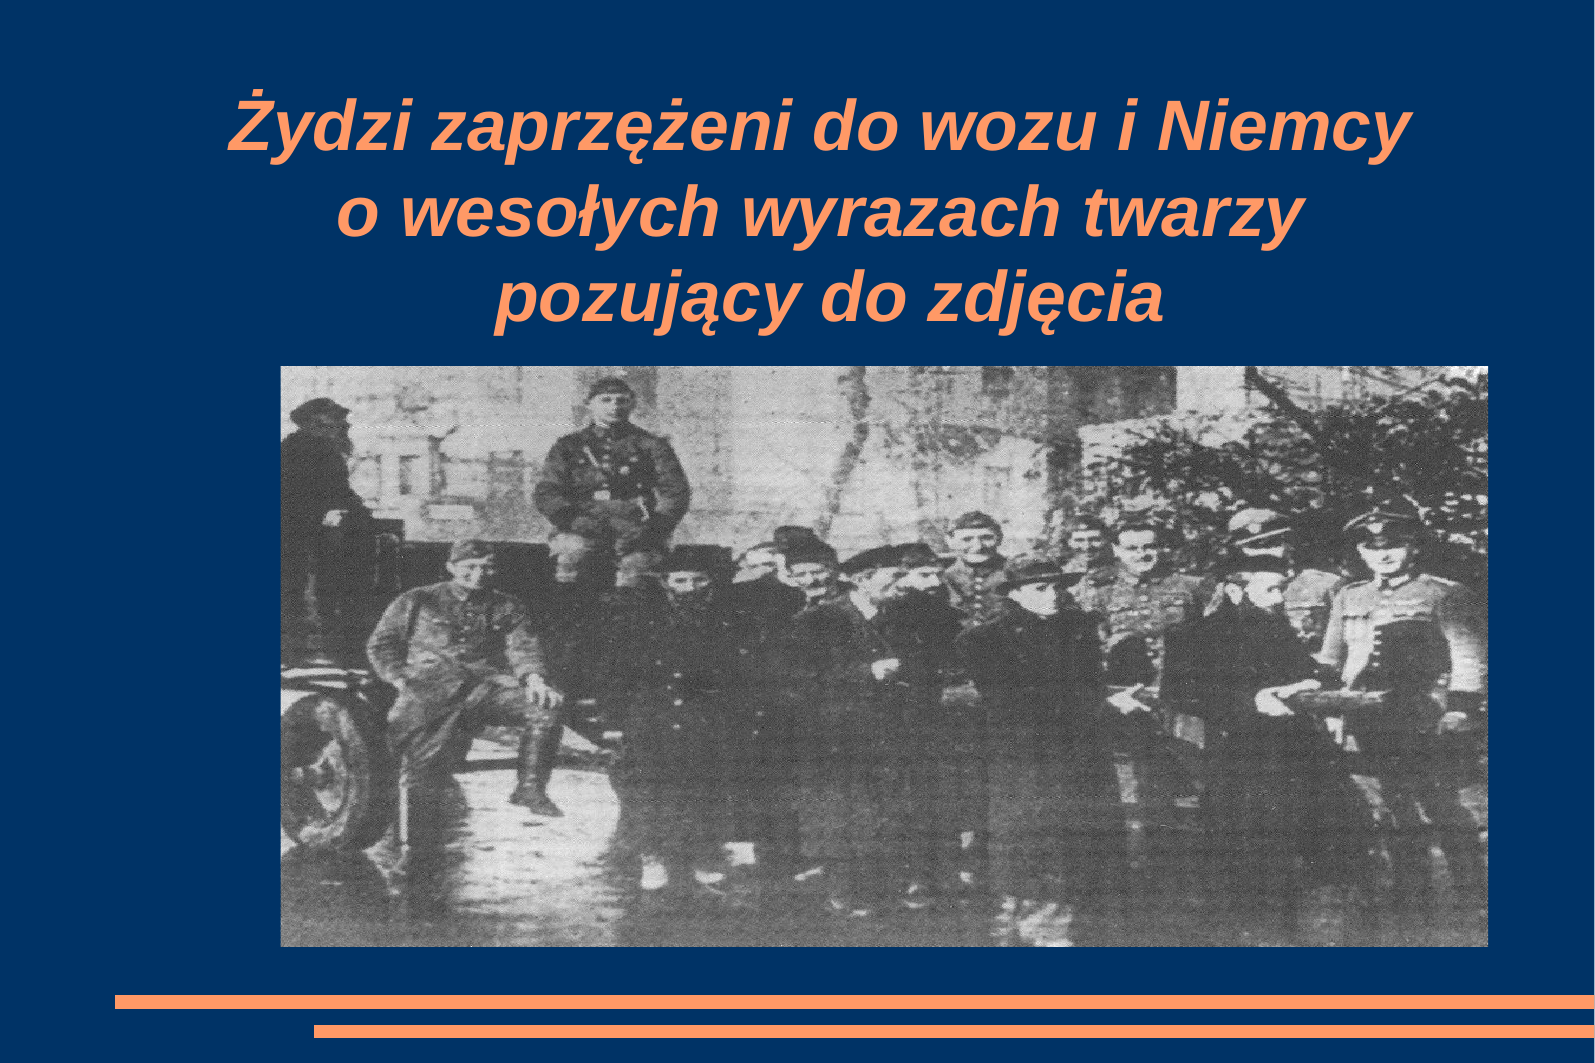

# Żydzi zaprzężeni do wozu i Niemcy o wesołych wyrazach twarzy pozujący do zdjęcia